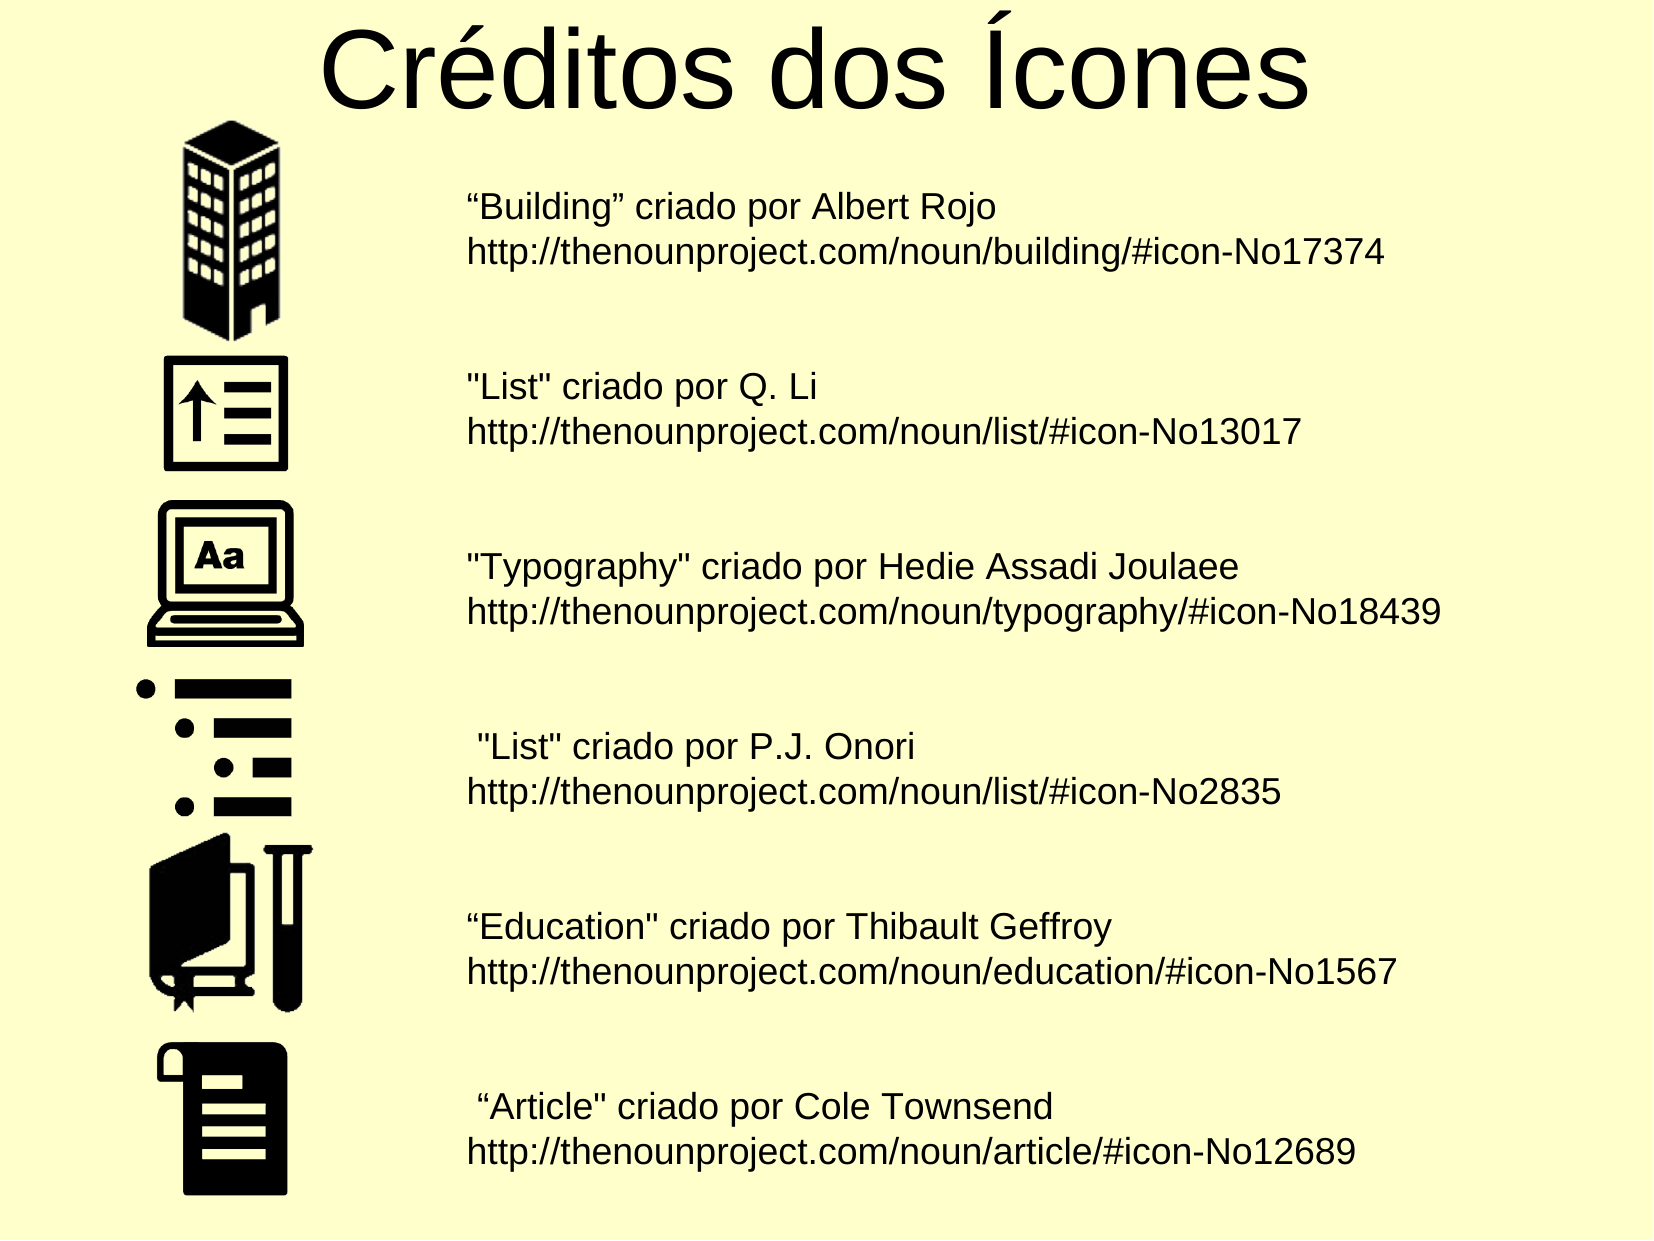

# Créditos dos Ícones
“Building” criado por Albert Rojo
http://thenounproject.com/noun/building/#icon-No17374
"List" criado por Q. Li http://thenounproject.com/noun/list/#icon-No13017
"Typography" criado por Hedie Assadi Joulaee http://thenounproject.com/noun/typography/#icon-No18439
 "List" criado por P.J. Onori http://thenounproject.com/noun/list/#icon-No2835
“Education" criado por Thibault Geffroy http://thenounproject.com/noun/education/#icon-No1567
 “Article" criado por Cole Townsend http://thenounproject.com/noun/article/#icon-No12689